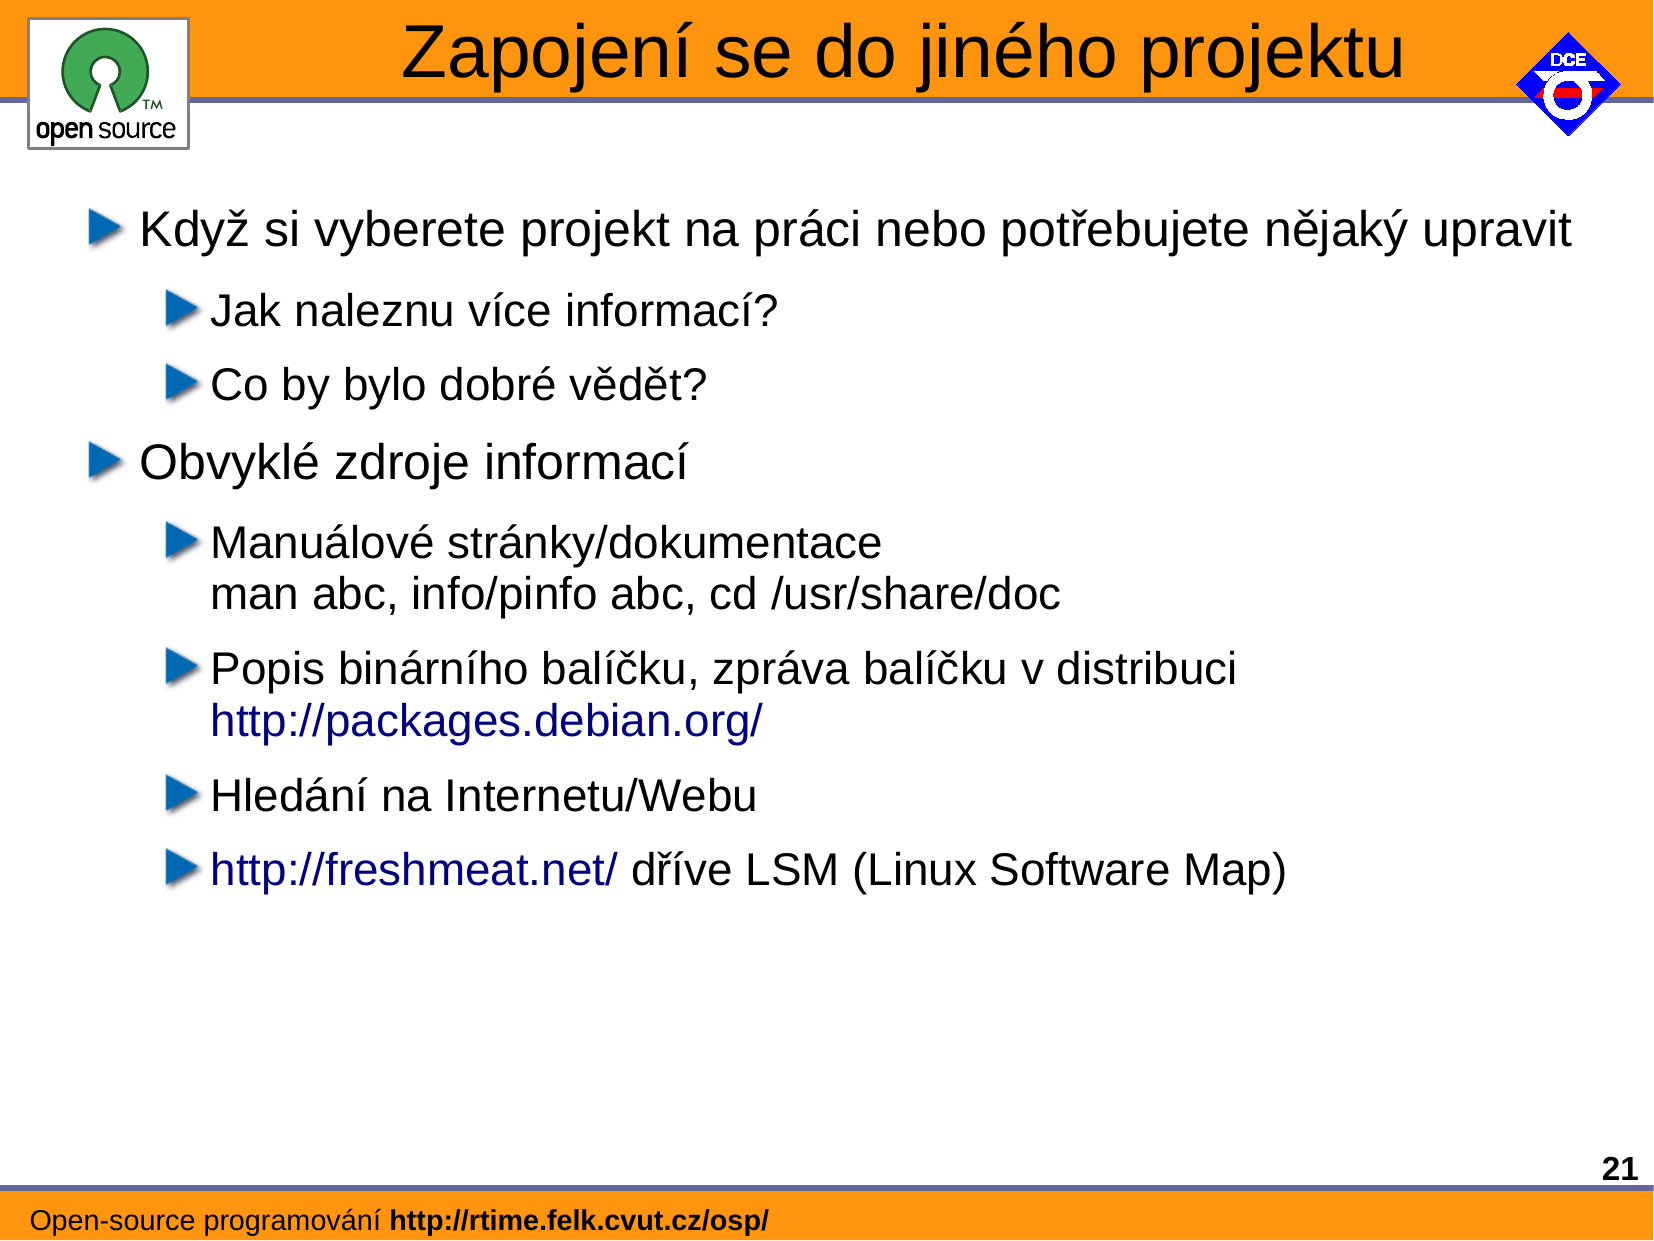

# Zapojení se do jiného projektu
Když si vyberete projekt na práci nebo potřebujete nějaký upravit
Jak naleznu více informací?
Co by bylo dobré vědět?
Obvyklé zdroje informací
Manuálové stránky/dokumentace
man abc, info/pinfo abc, cd /usr/share/doc
Popis binárního balíčku, zpráva balíčku v distribuci
http://packages.debian.org/
Hledání na Internetu/Webu
http://freshmeat.net/ dříve LSM (Linux Software Map)